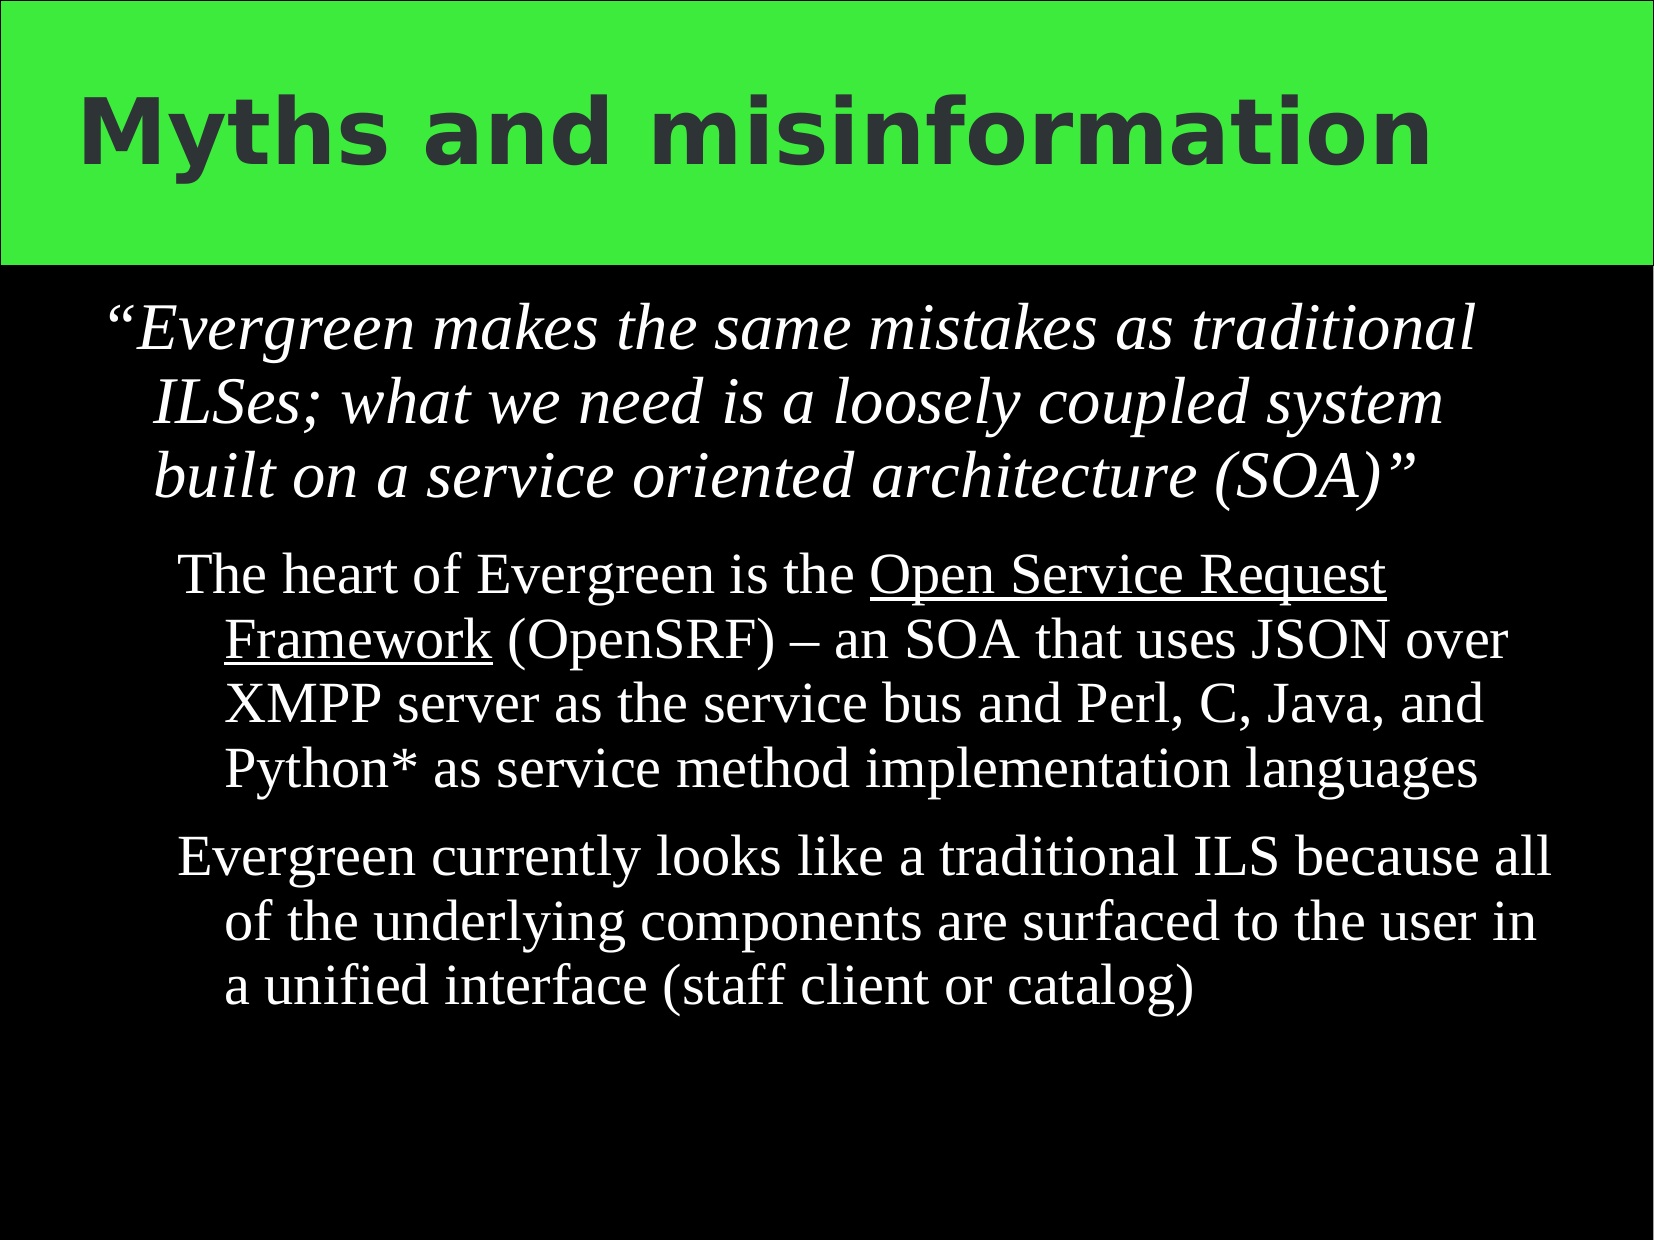

# Myths and misinformation
“Evergreen makes the same mistakes as traditional ILSes; what we need is a loosely coupled system built on a service oriented architecture (SOA)”
The heart of Evergreen is the Open Service Request Framework (OpenSRF) – an SOA that uses JSON over XMPP server as the service bus and Perl, C, Java, and Python* as service method implementation languages
Evergreen currently looks like a traditional ILS because all of the underlying components are surfaced to the user in a unified interface (staff client or catalog)